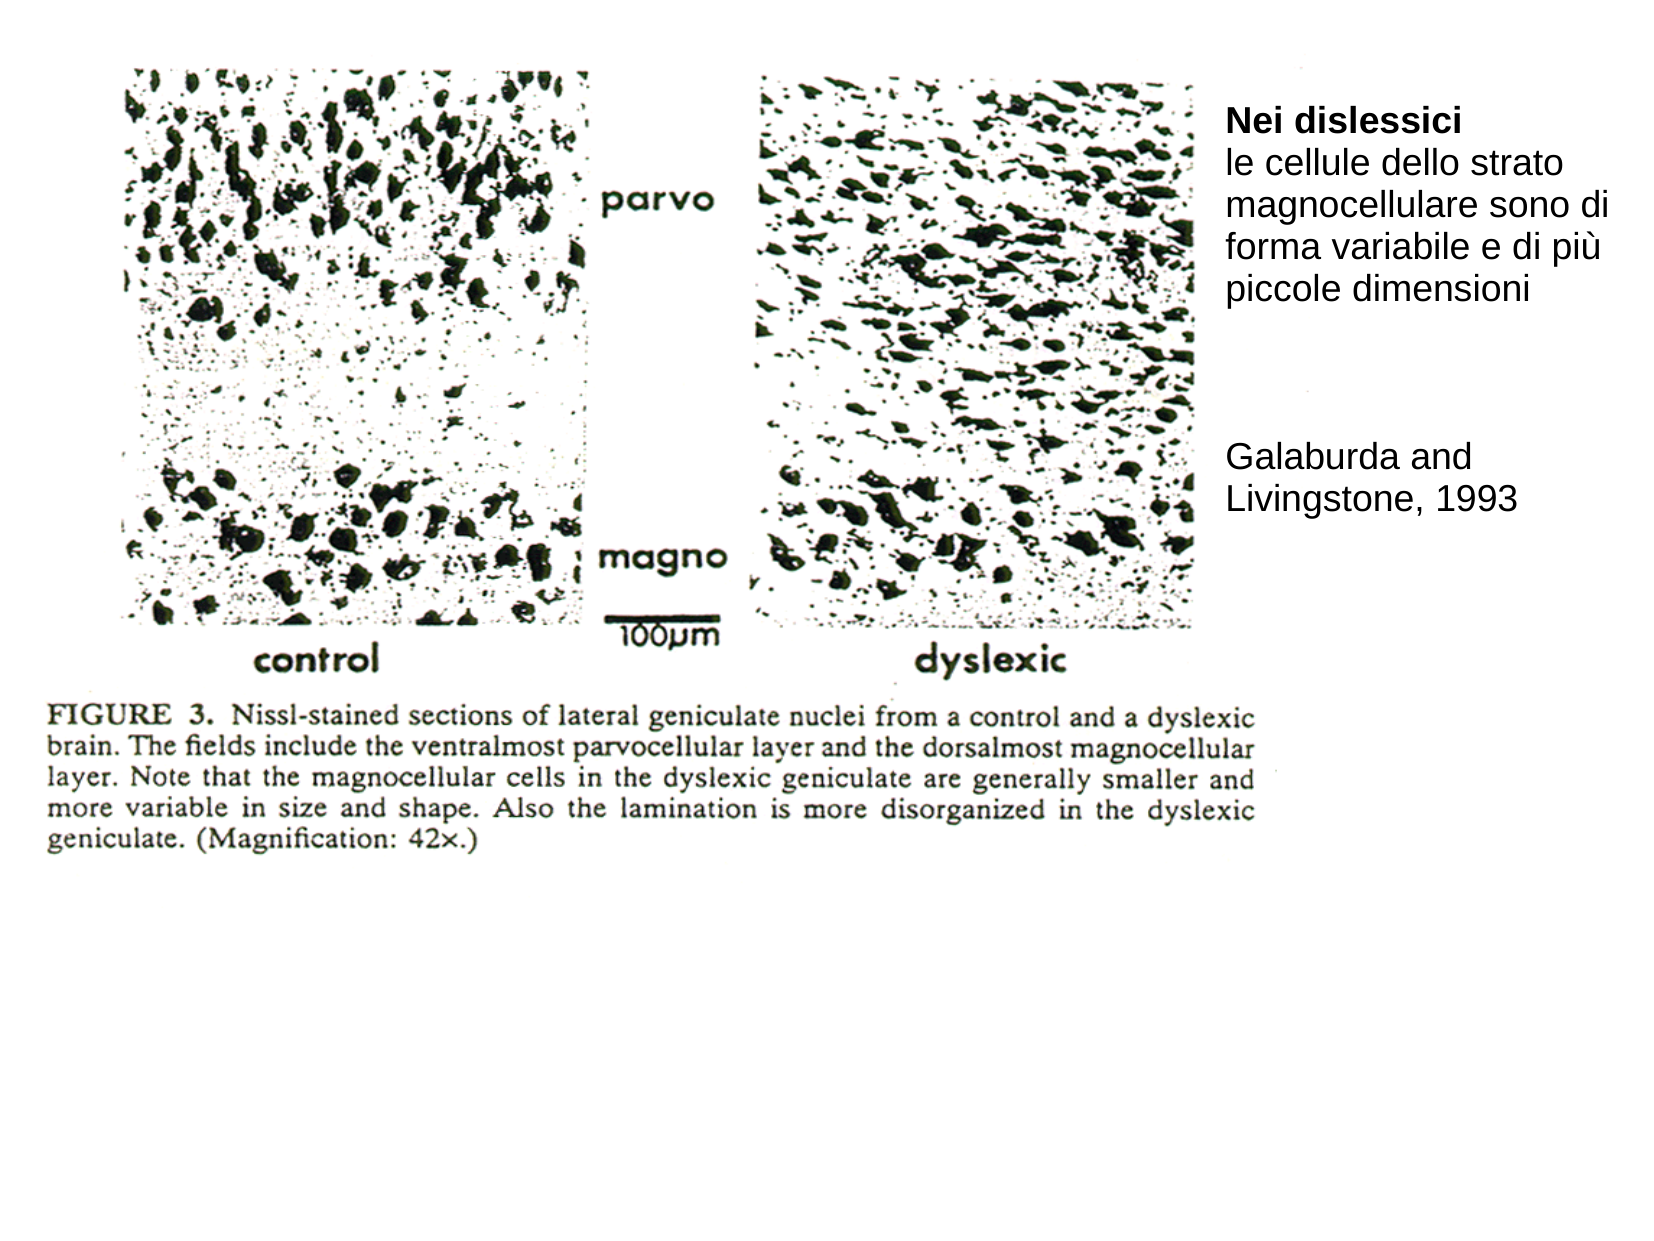

Nei dislessici
le cellule dello strato
magnocellulare sono di
forma variabile e di più
piccole dimensioni
Galaburda and Livingstone, 1993